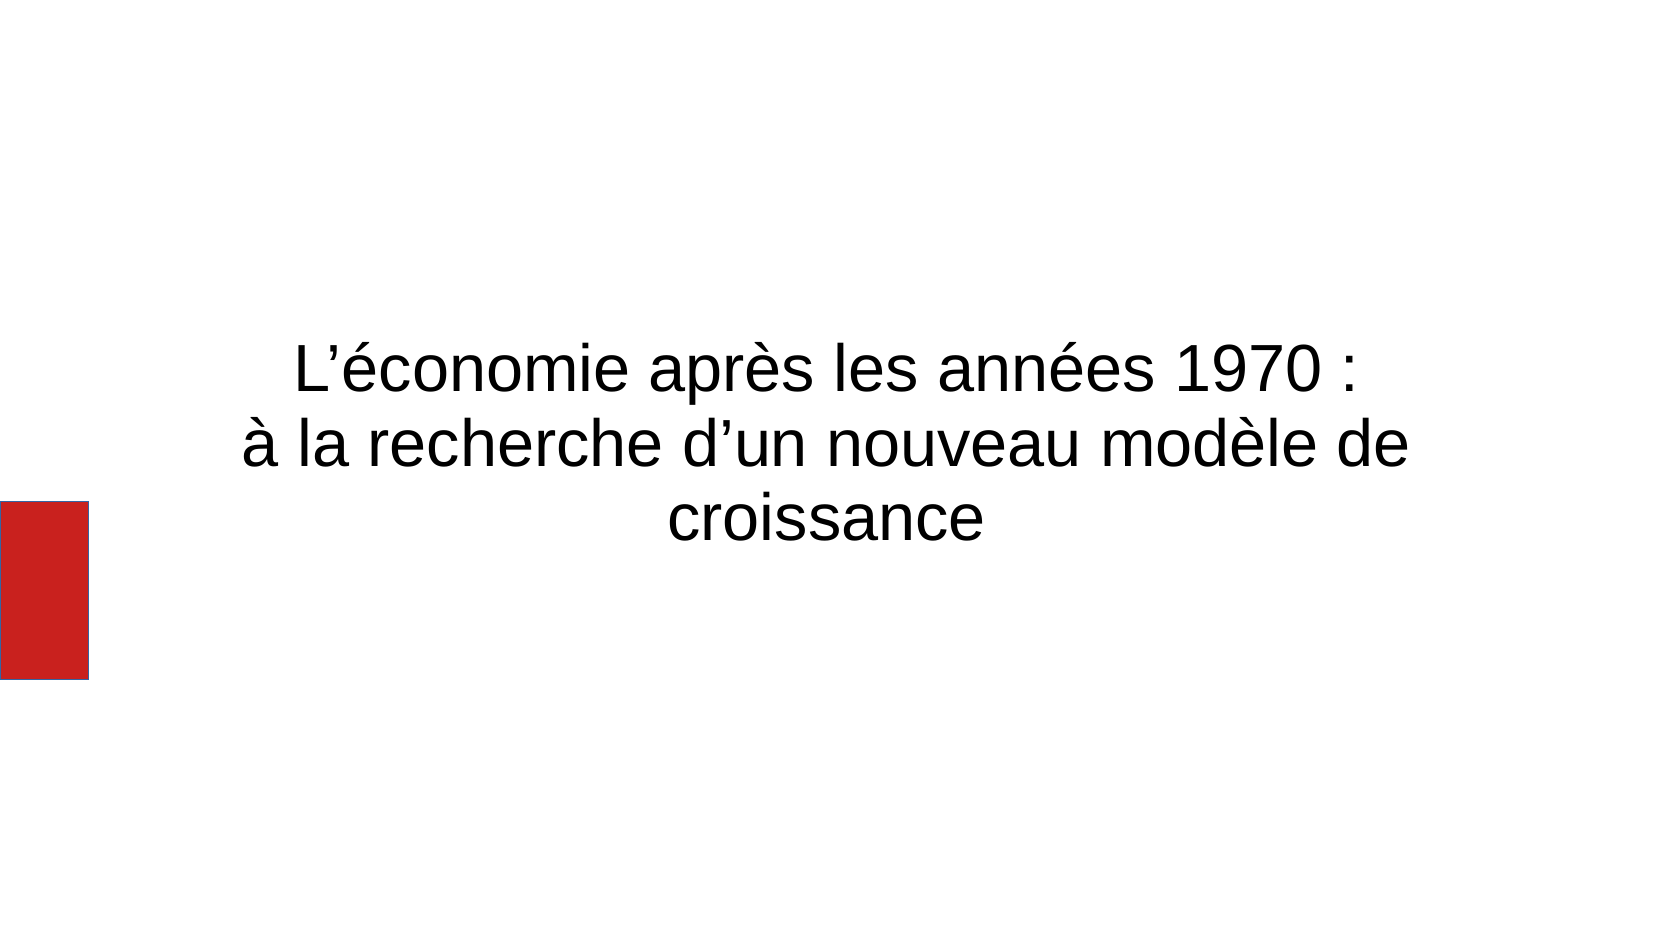

# L’économie après les années 1970 :
à la recherche d’un nouveau modèle de croissance